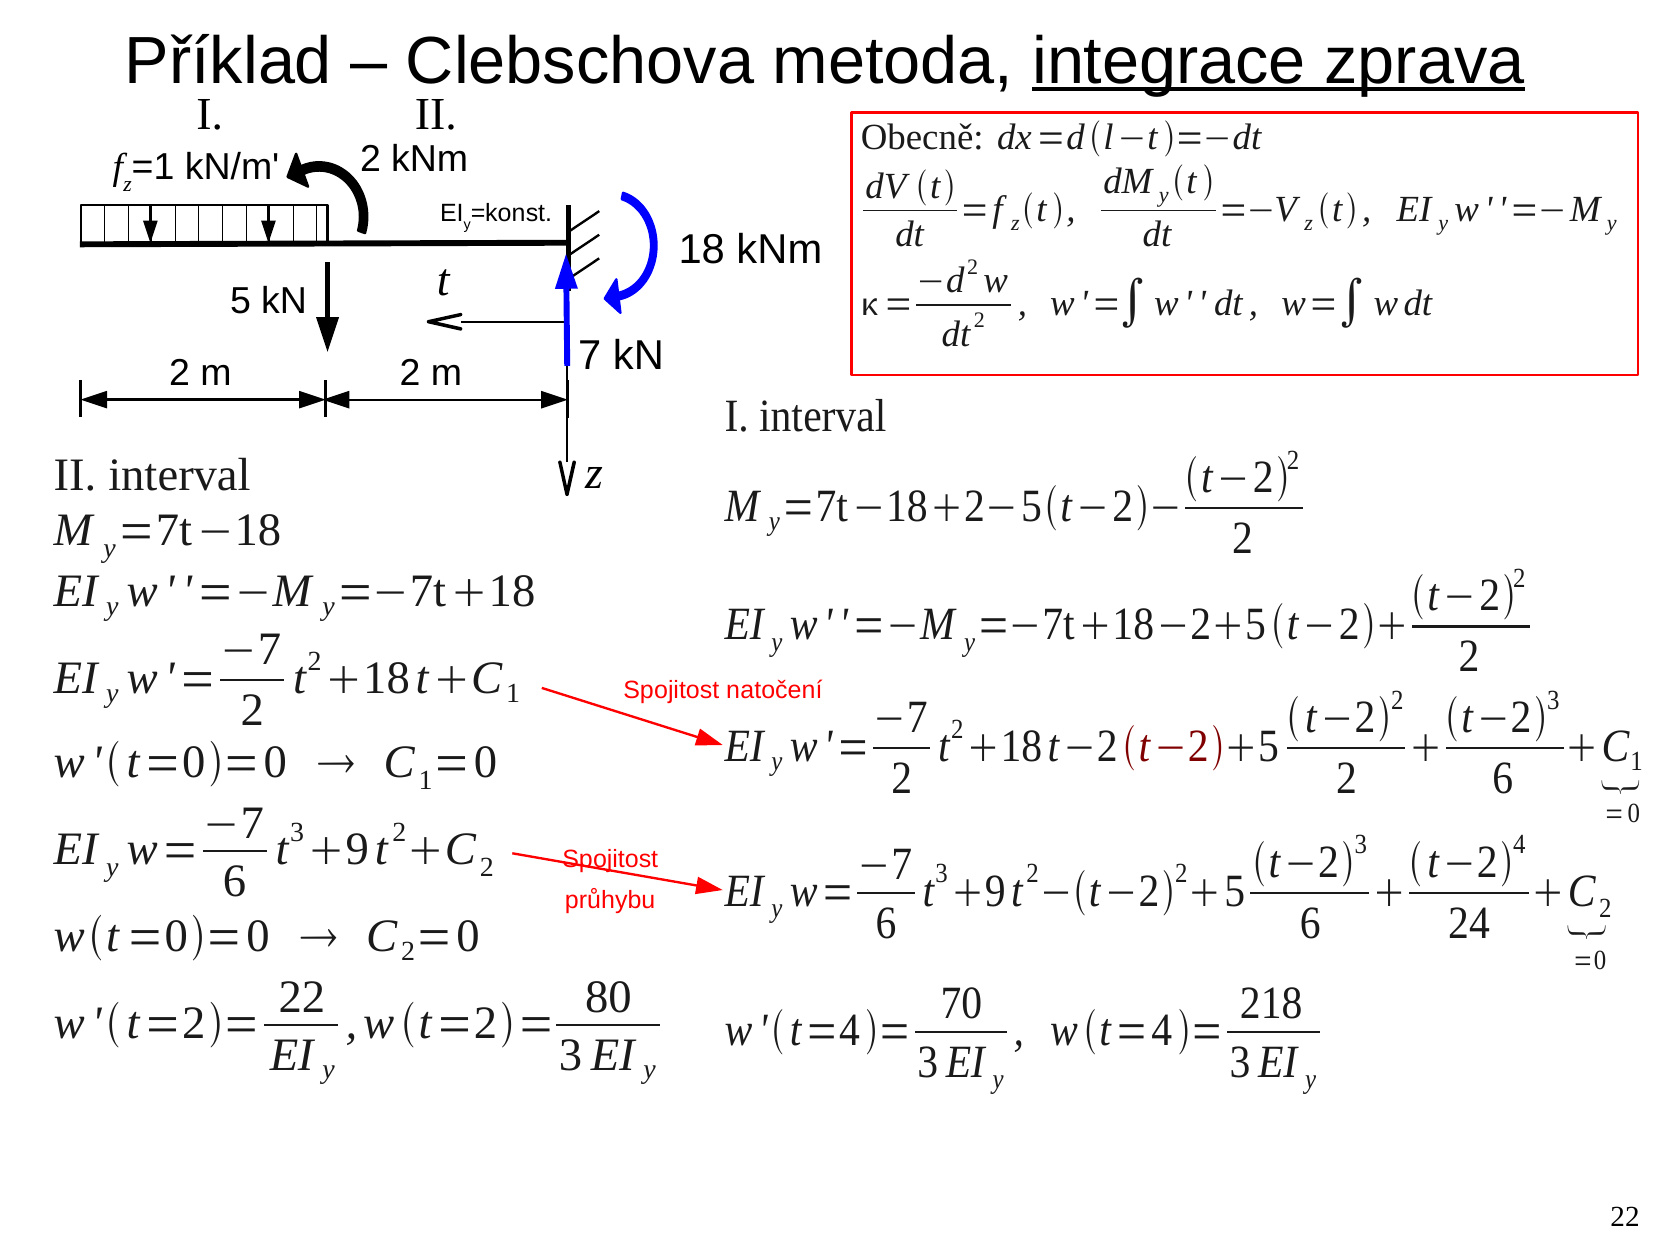

# Příklad – Clebschova metoda, integrace zprava
I.
II.
2 kNm
fz=1 kN/m'
EIy=konst.
18 kNm
t
5 kN
7 kN
2 m
2 m
z
Spojitost natočení
Spojitost průhybu
22